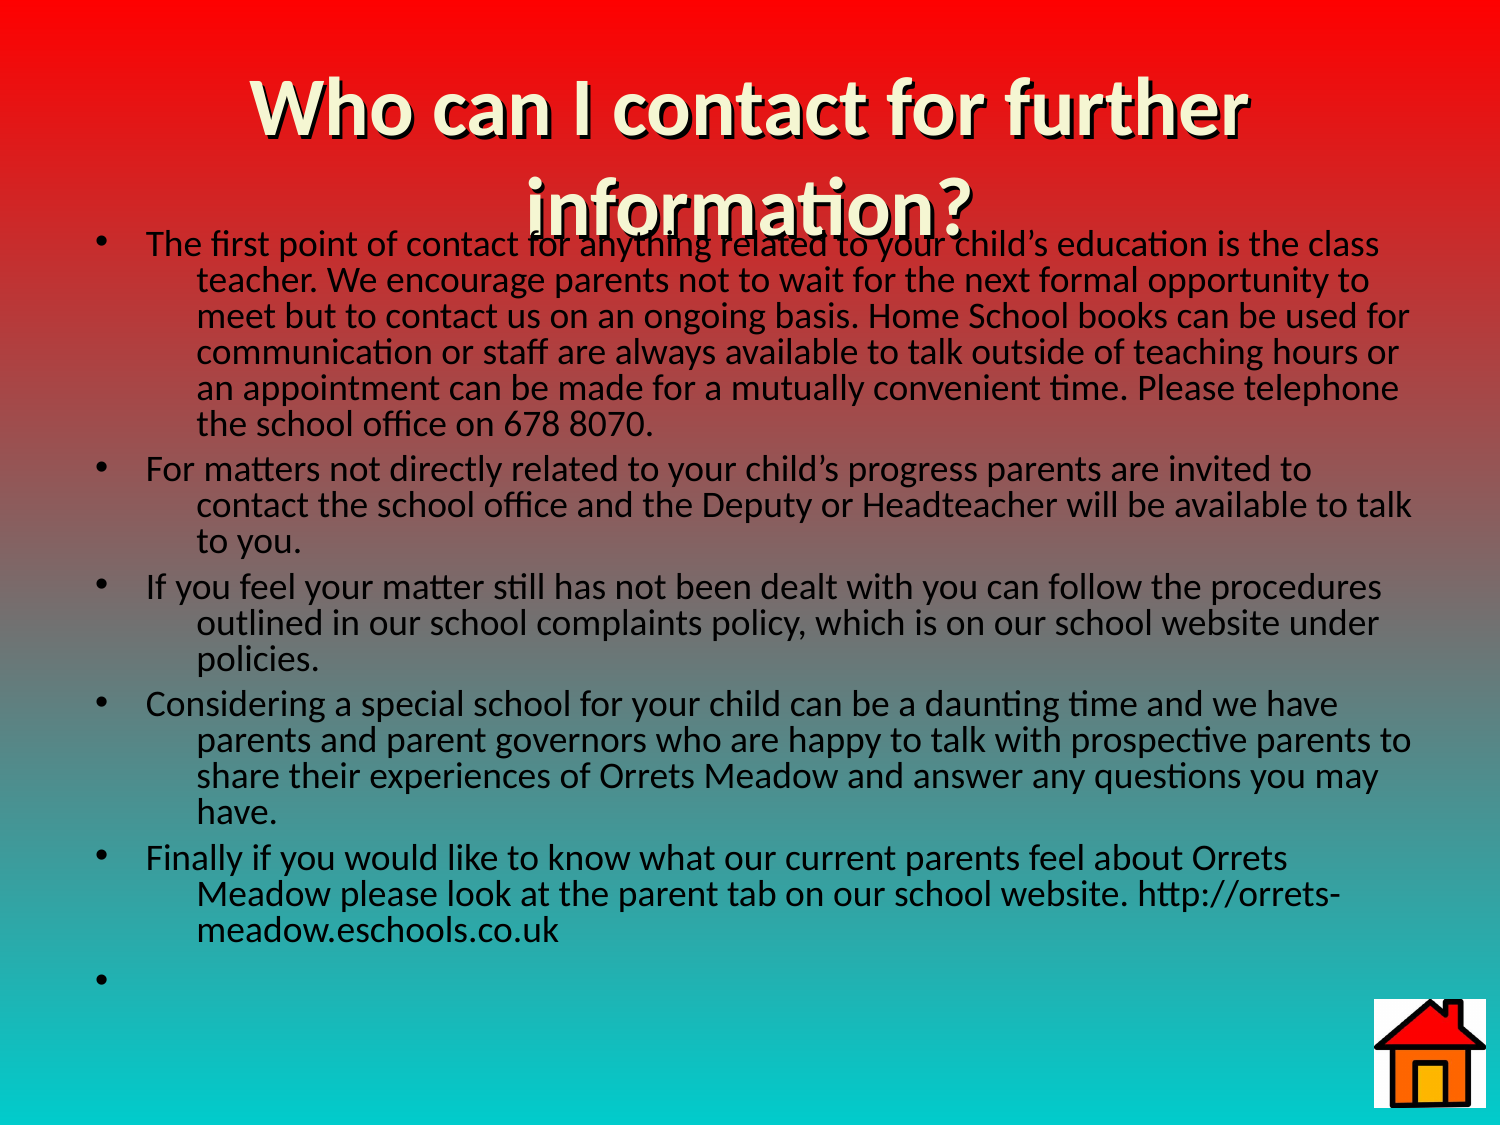

# Who can I contact for further information?
The first point of contact for anything related to your child’s education is the class teacher. We encourage parents not to wait for the next formal opportunity to meet but to contact us on an ongoing basis. Home School books can be used for communication or staff are always available to talk outside of teaching hours or an appointment can be made for a mutually convenient time. Please telephone the school office on 678 8070.
For matters not directly related to your child’s progress parents are invited to contact the school office and the Deputy or Headteacher will be available to talk to you.
If you feel your matter still has not been dealt with you can follow the procedures outlined in our school complaints policy, which is on our school website under policies.
Considering a special school for your child can be a daunting time and we have parents and parent governors who are happy to talk with prospective parents to share their experiences of Orrets Meadow and answer any questions you may have.
Finally if you would like to know what our current parents feel about Orrets Meadow please look at the parent tab on our school website. http://orrets-meadow.eschools.co.uk